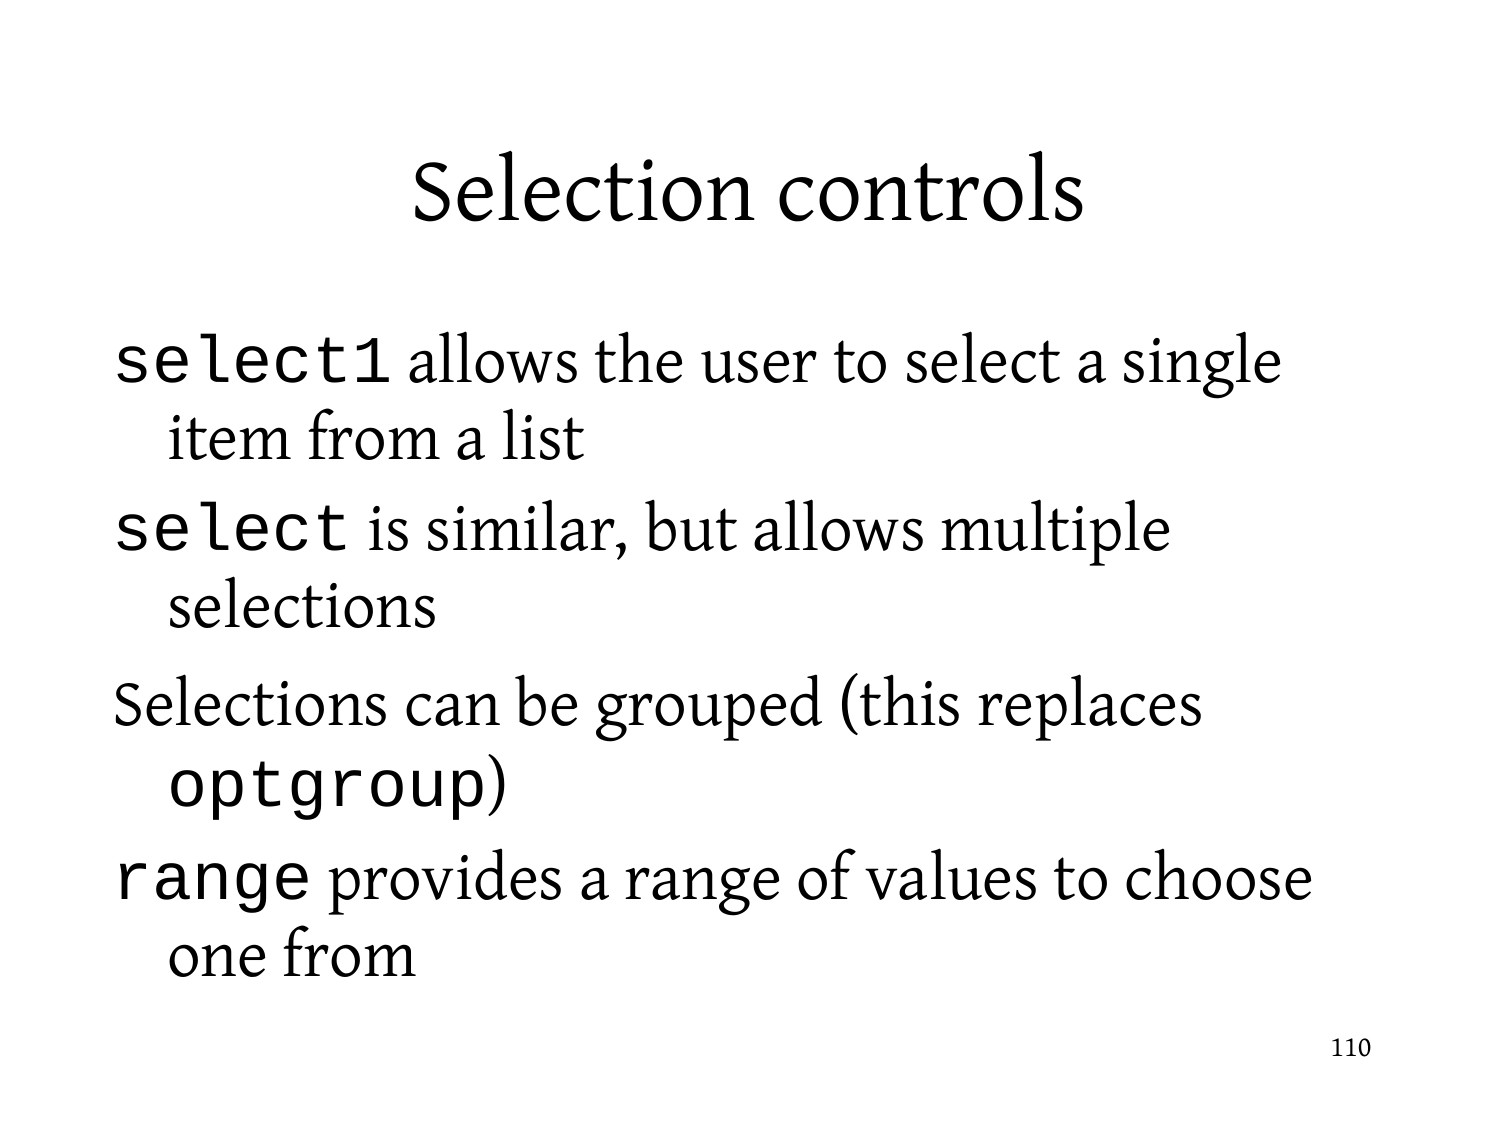

# Selection controls
select1 allows the user to select a single item from a list
select is similar, but allows multiple selections
Selections can be grouped (this replaces optgroup)
range provides a range of values to choose one from